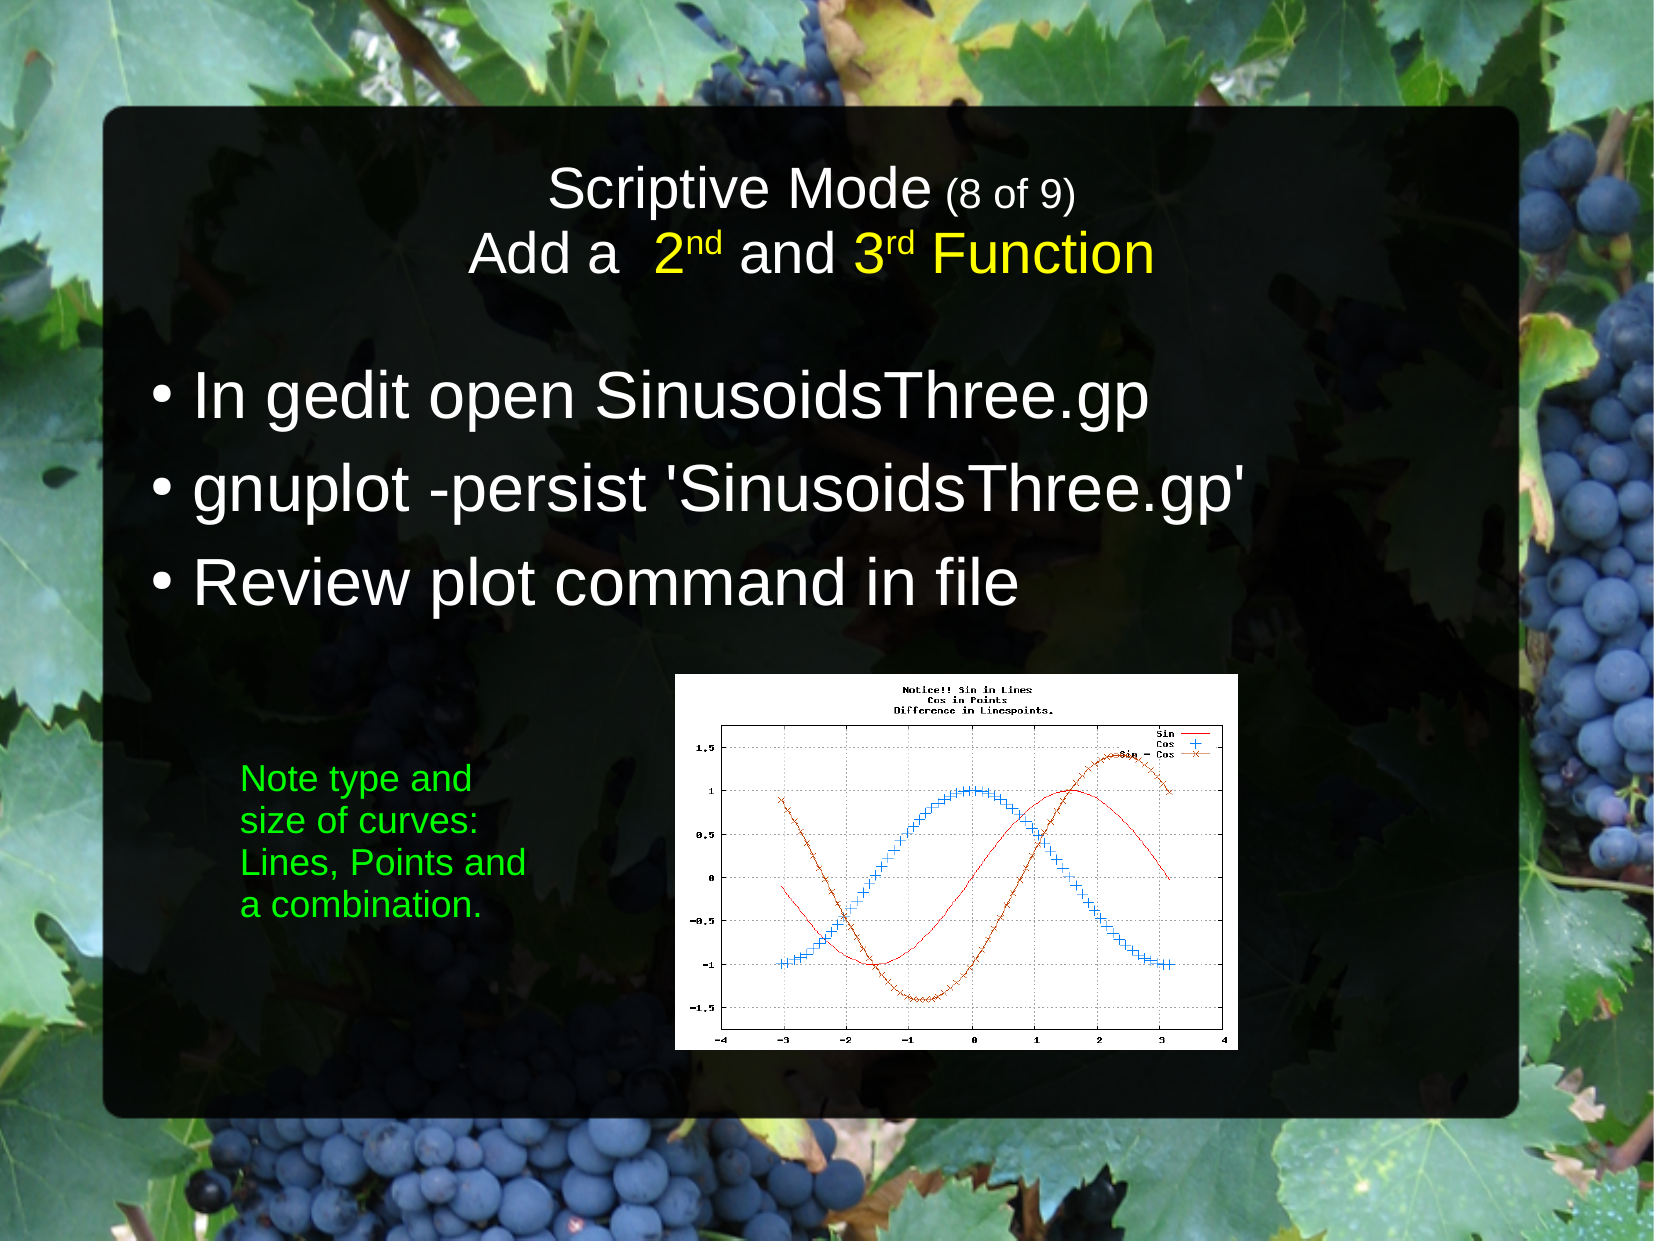

# Scriptive Mode (8 of 9) Add a 2nd and 3rd Function
 In gedit open SinusoidsThree.gp
 gnuplot -persist 'SinusoidsThree.gp'
 Review plot command in file
Note type and size of curves:
Lines, Points and a combination.